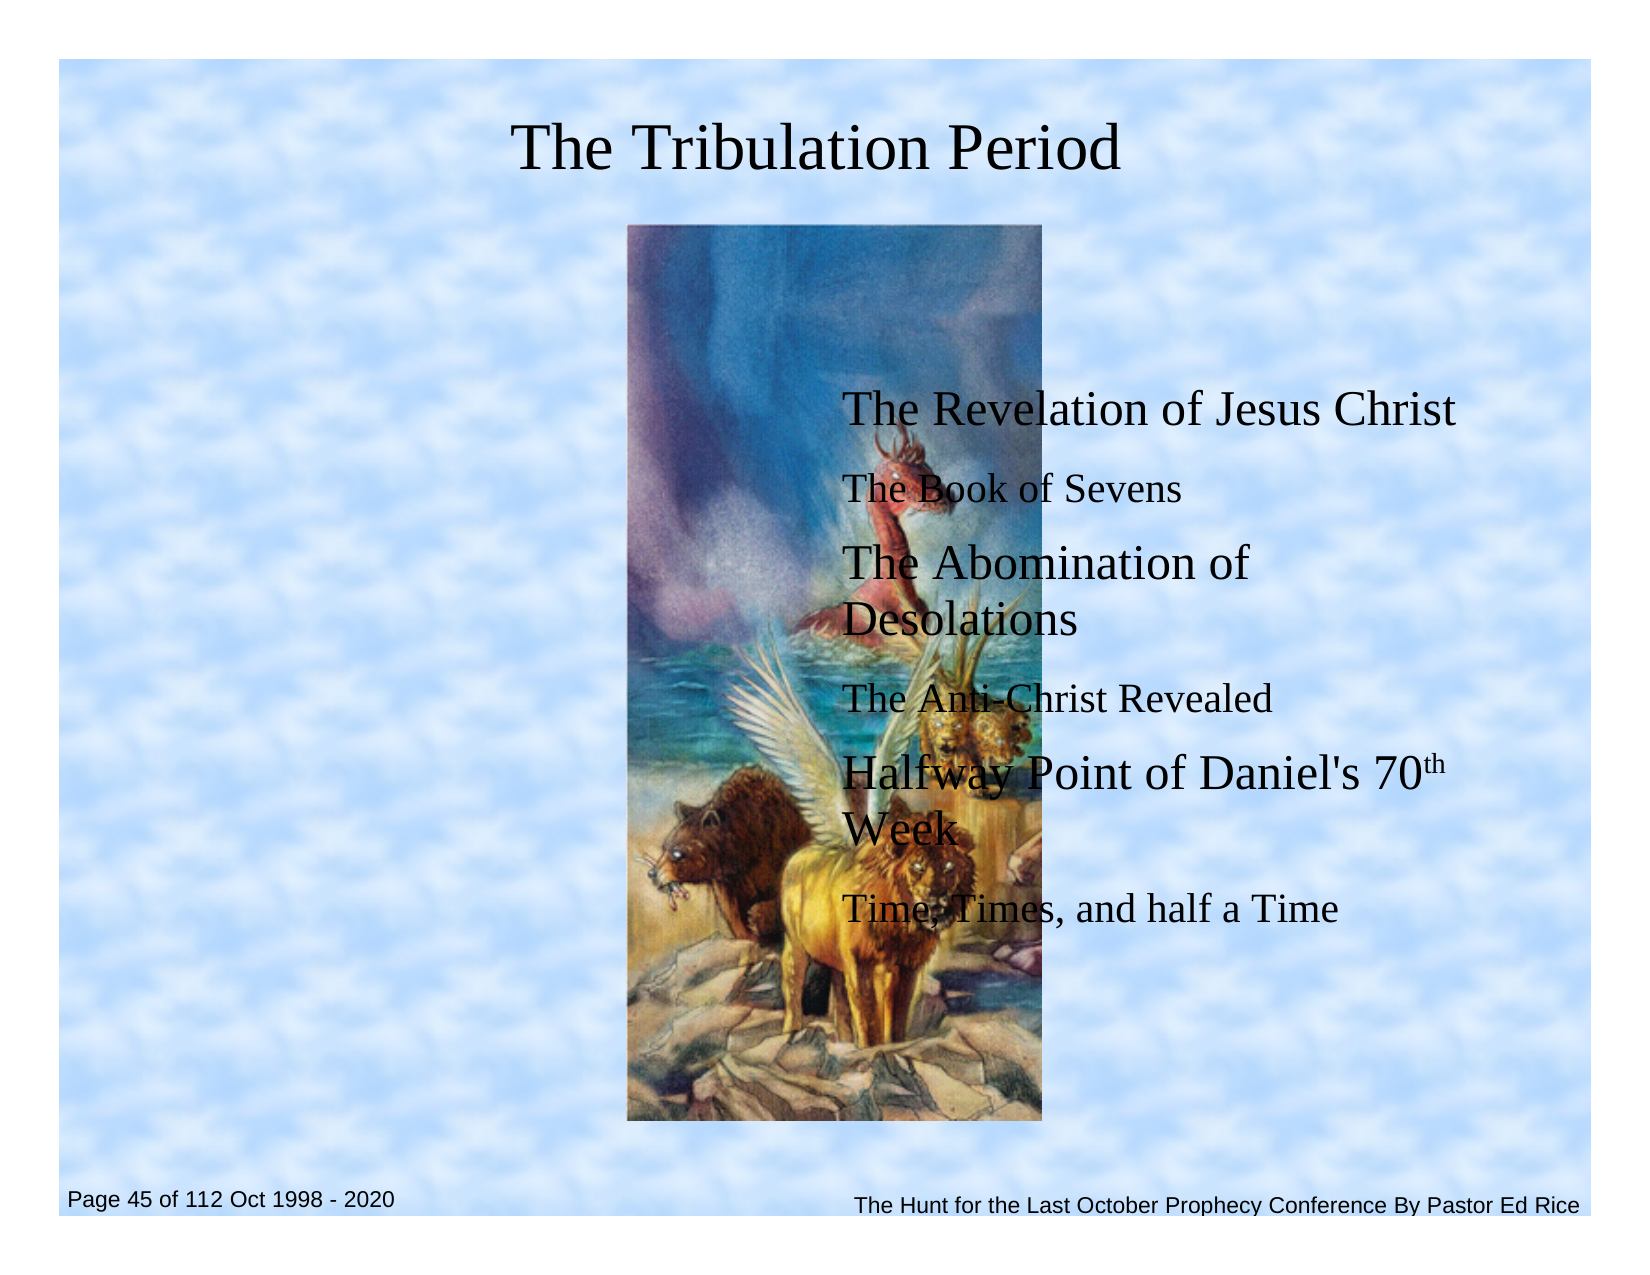

# The Tribulation Period
The Revelation of Jesus Christ
The Book of Sevens
The Abomination of Desolations
The Anti-Christ Revealed
Halfway Point of Daniel's 70th Week
Time, Times, and half a Time